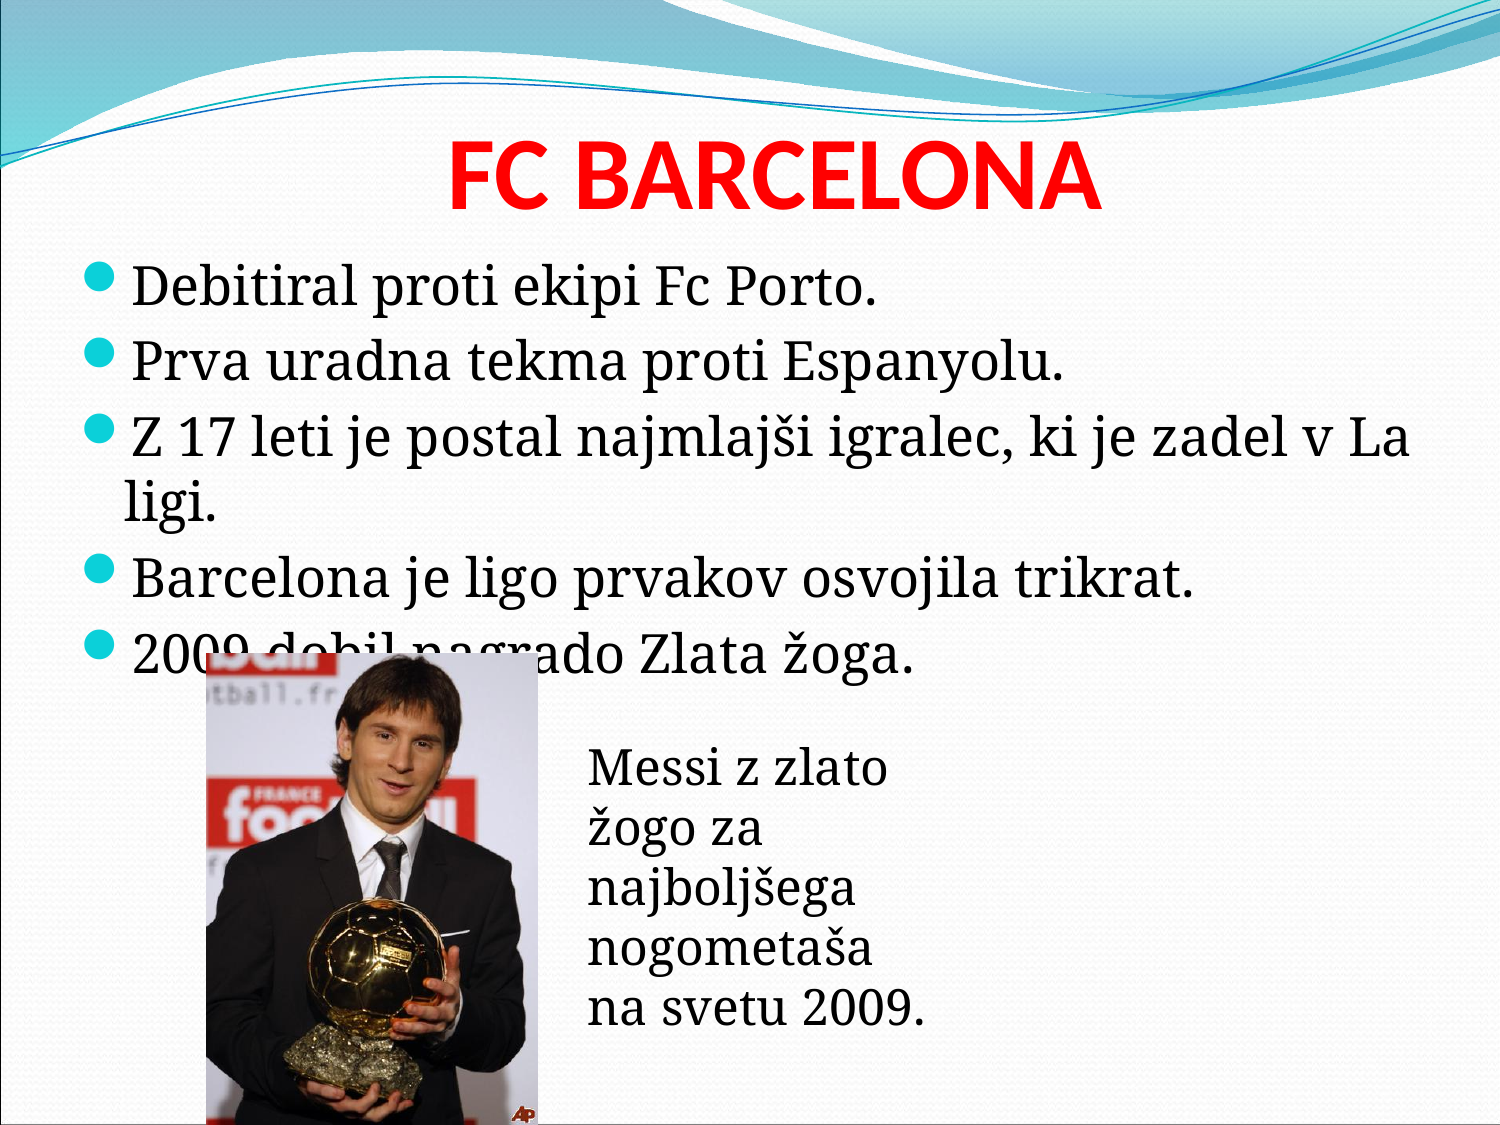

# FC BARCELONA
Debitiral proti ekipi Fc Porto.
Prva uradna tekma proti Espanyolu.
Z 17 leti je postal najmlajši igralec, ki je zadel v La ligi.
Barcelona je ligo prvakov osvojila trikrat.
2009 dobil nagrado Zlata žoga.
Messi z zlato žogo za najboljšega nogometaša na svetu 2009.